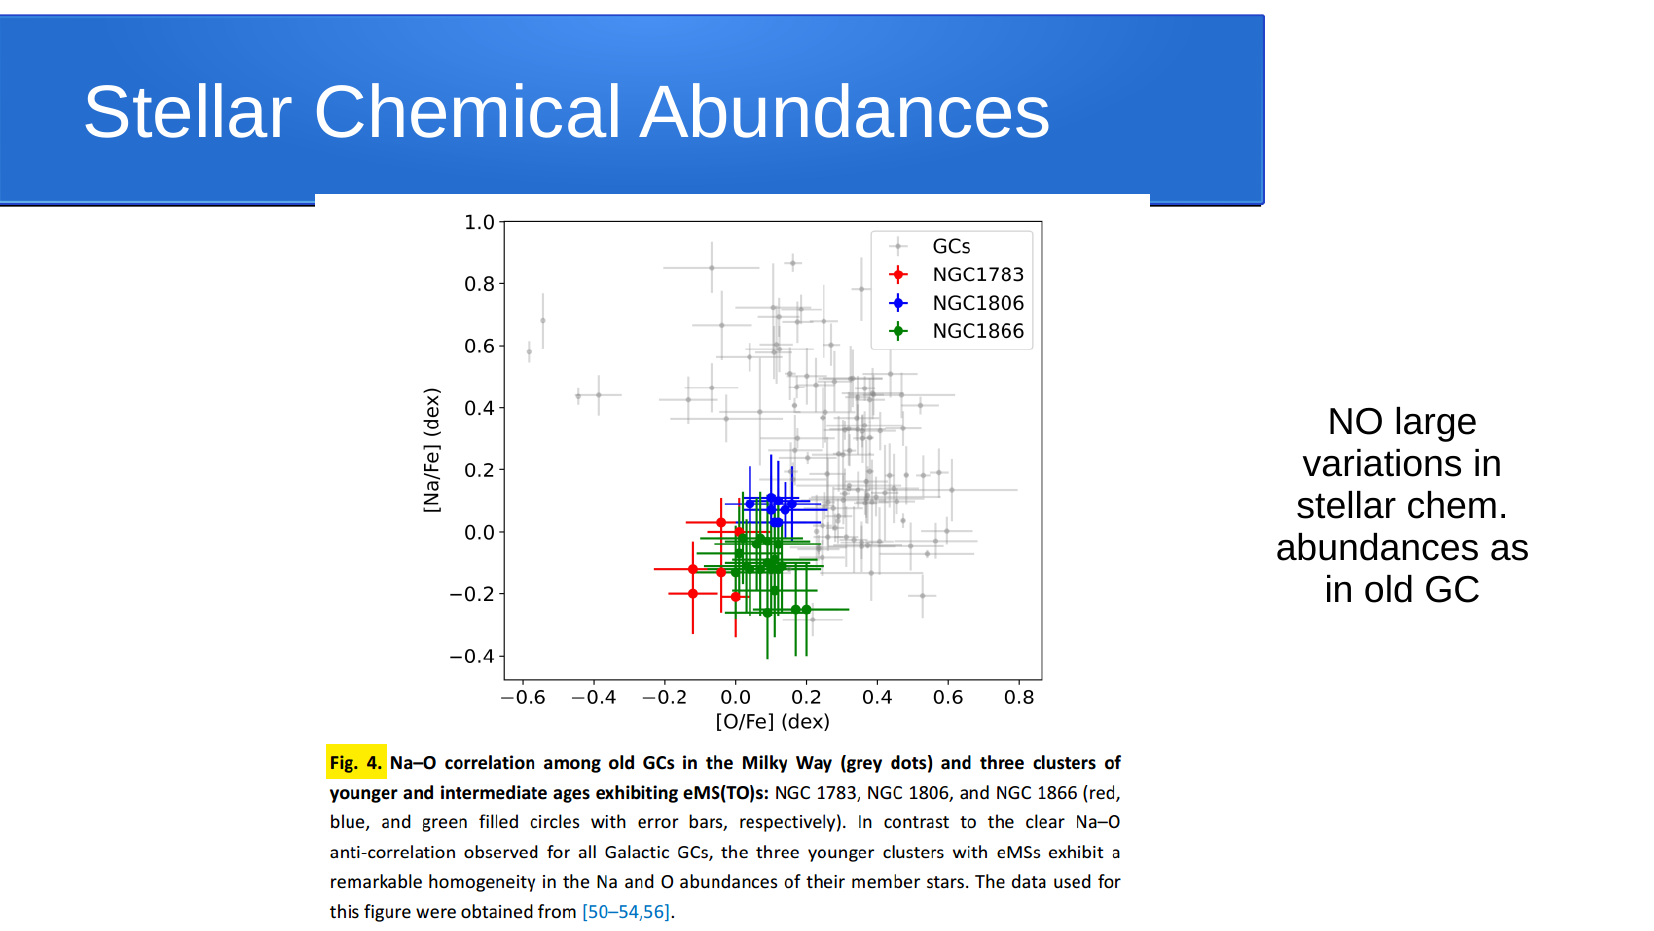

# Stellar Chemical Abundances
NO large variations in stellar chem. abundances as in old GC